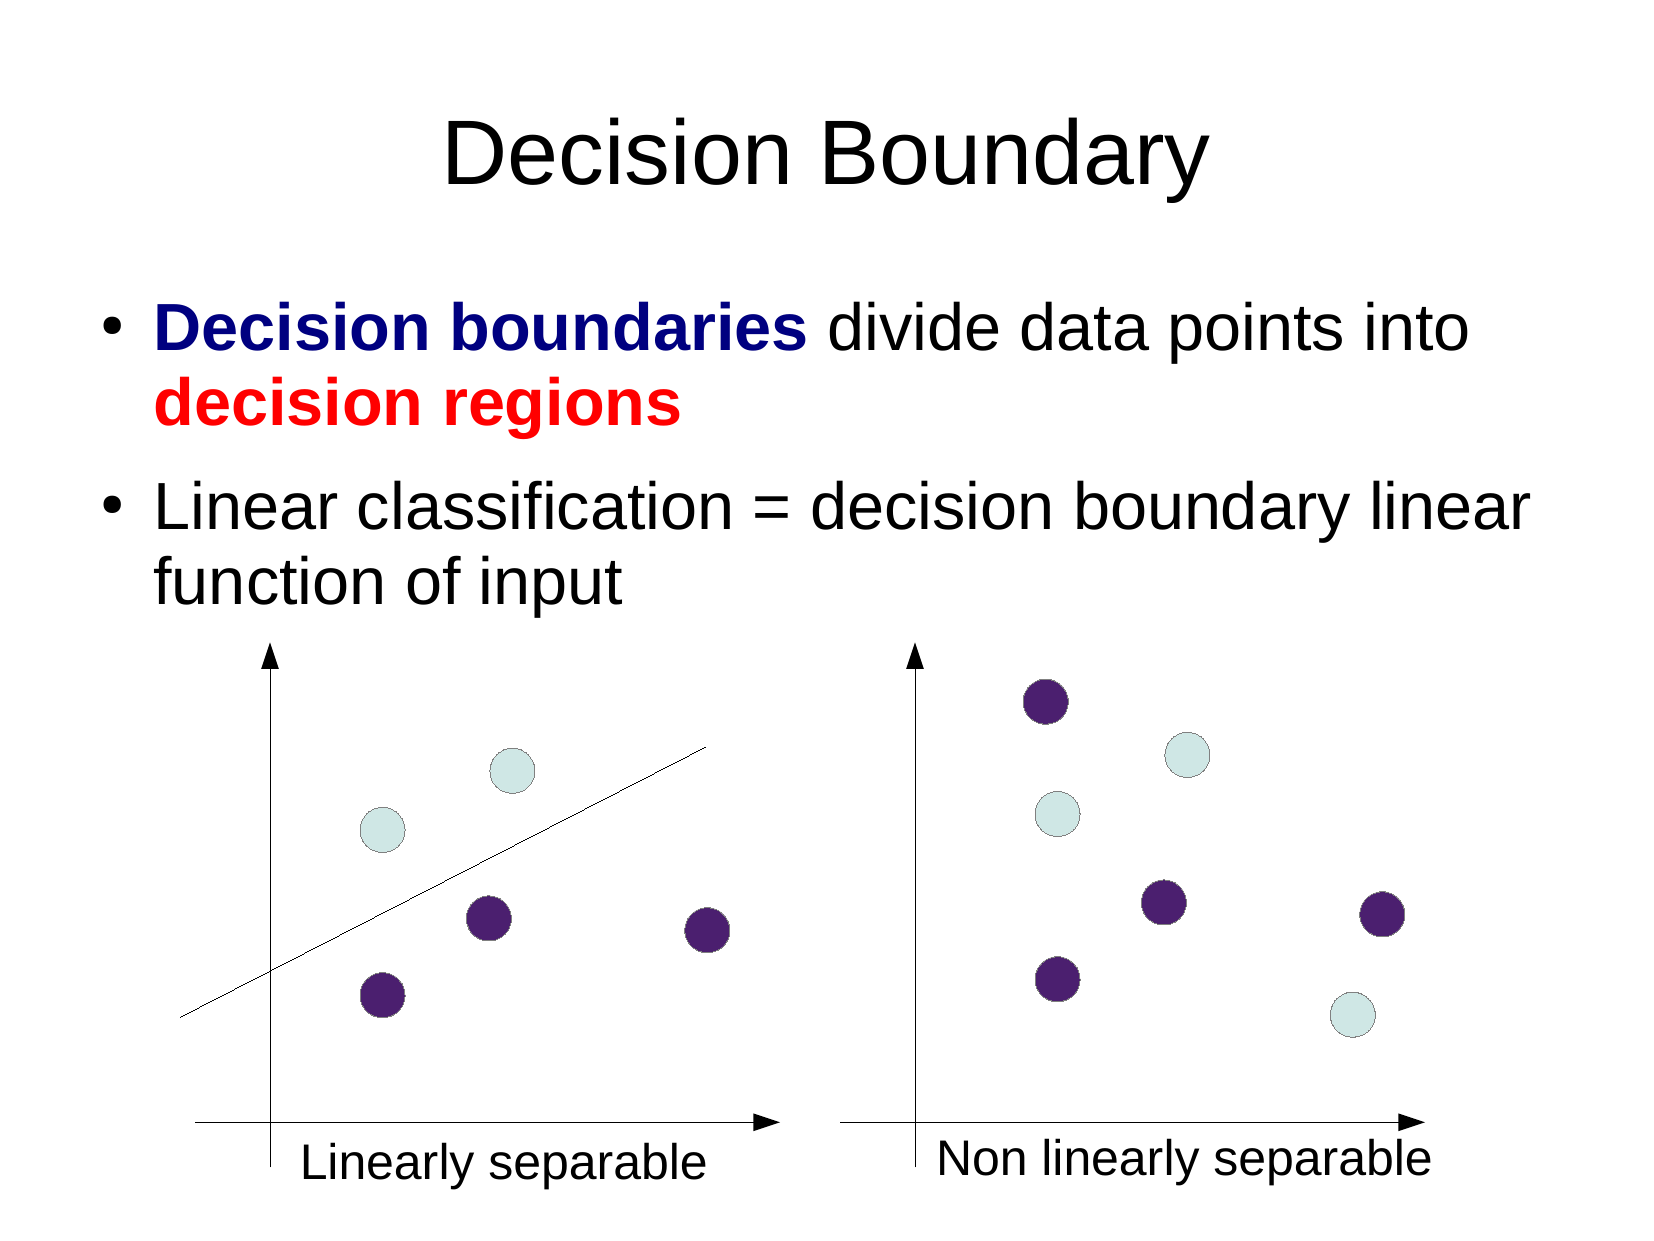

# Decision Boundary
Decision boundaries divide data points into decision regions
Linear classification = decision boundary linear function of input
Non linearly separable
Linearly separable